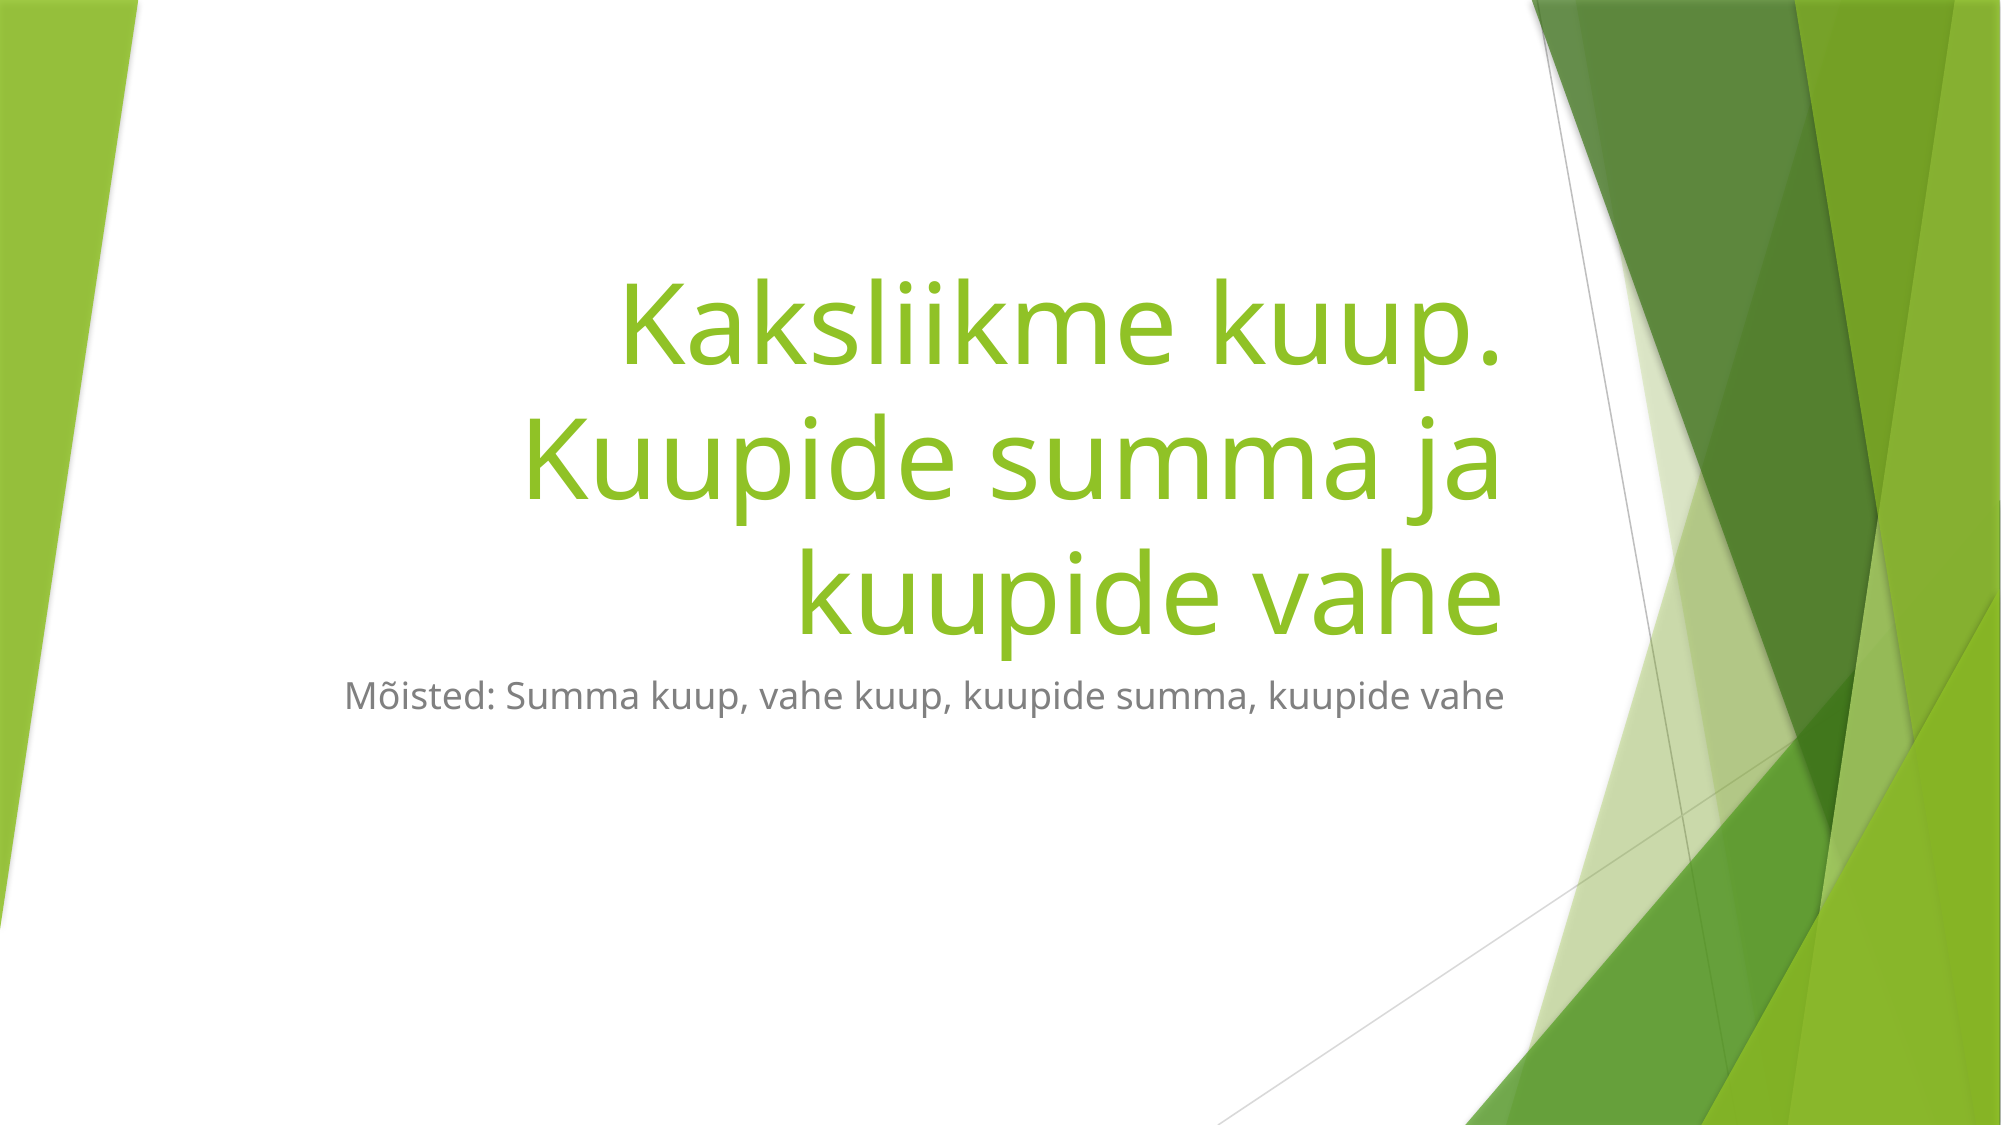

# Kaksliikme kuup. Kuupide summa ja kuupide vahe
Mõisted: Summa kuup, vahe kuup, kuupide summa, kuupide vahe